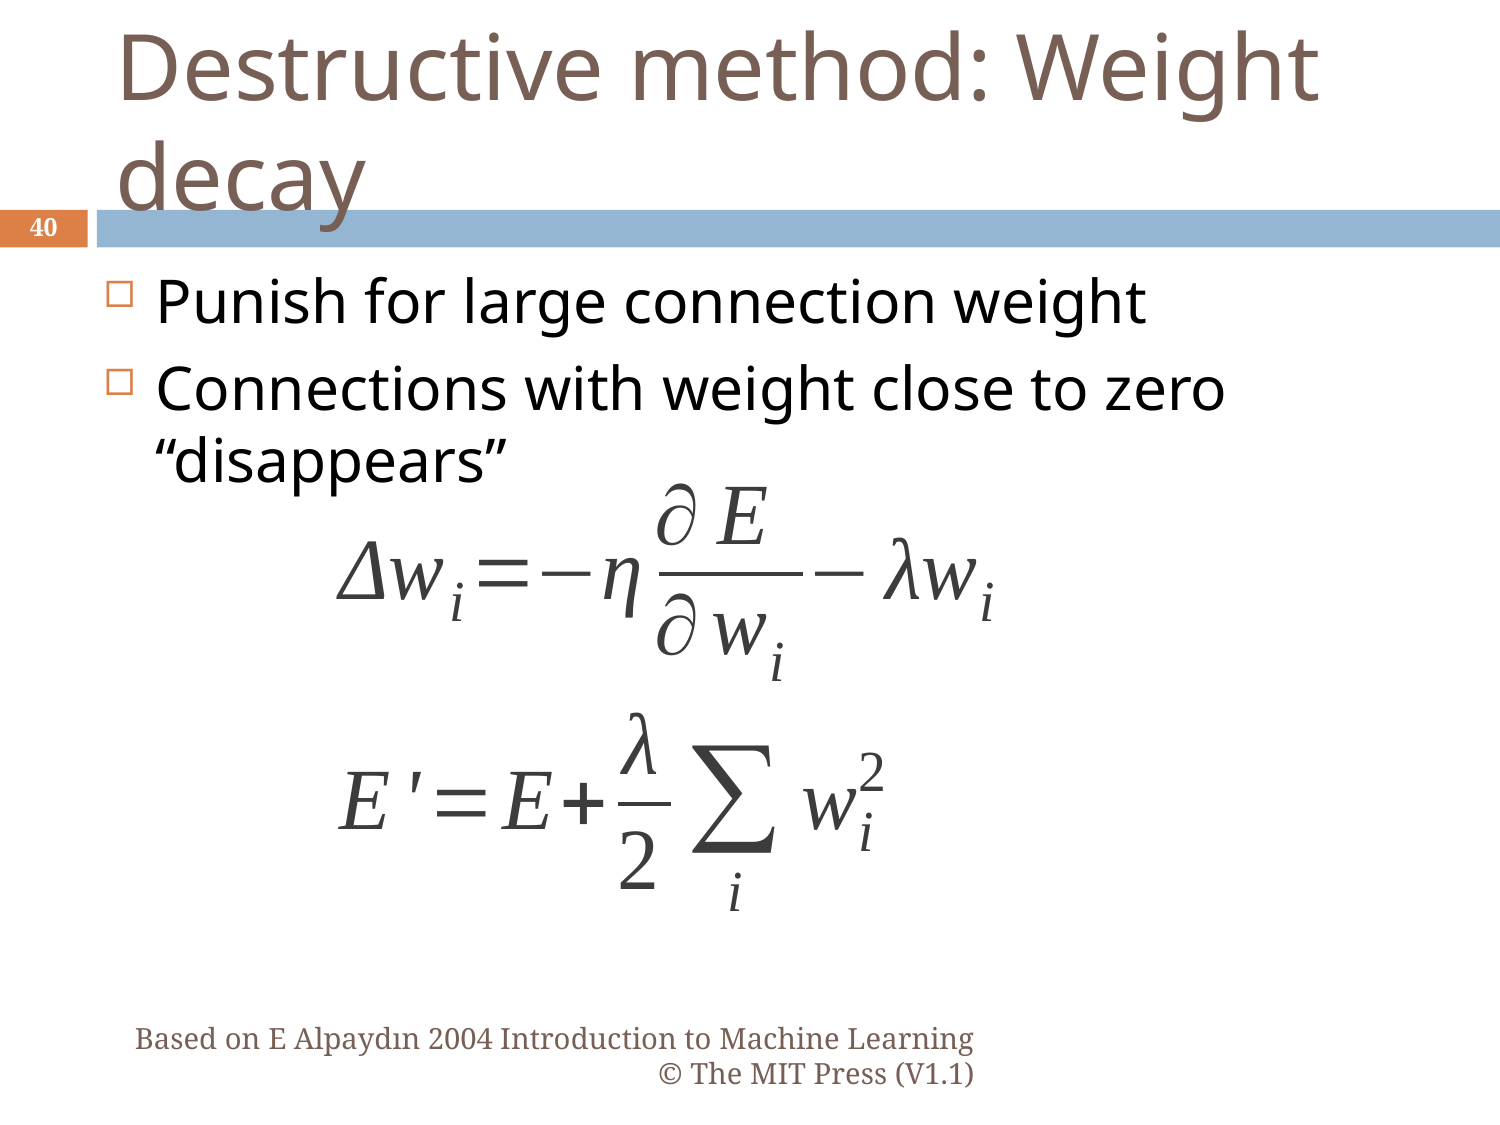

# Destructive method: Weight decay
Punish for large connection weight
Connections with weight close to zero “disappears”
Based on E Alpaydın 2004 Introduction to Machine Learning © The MIT Press (V1.1)